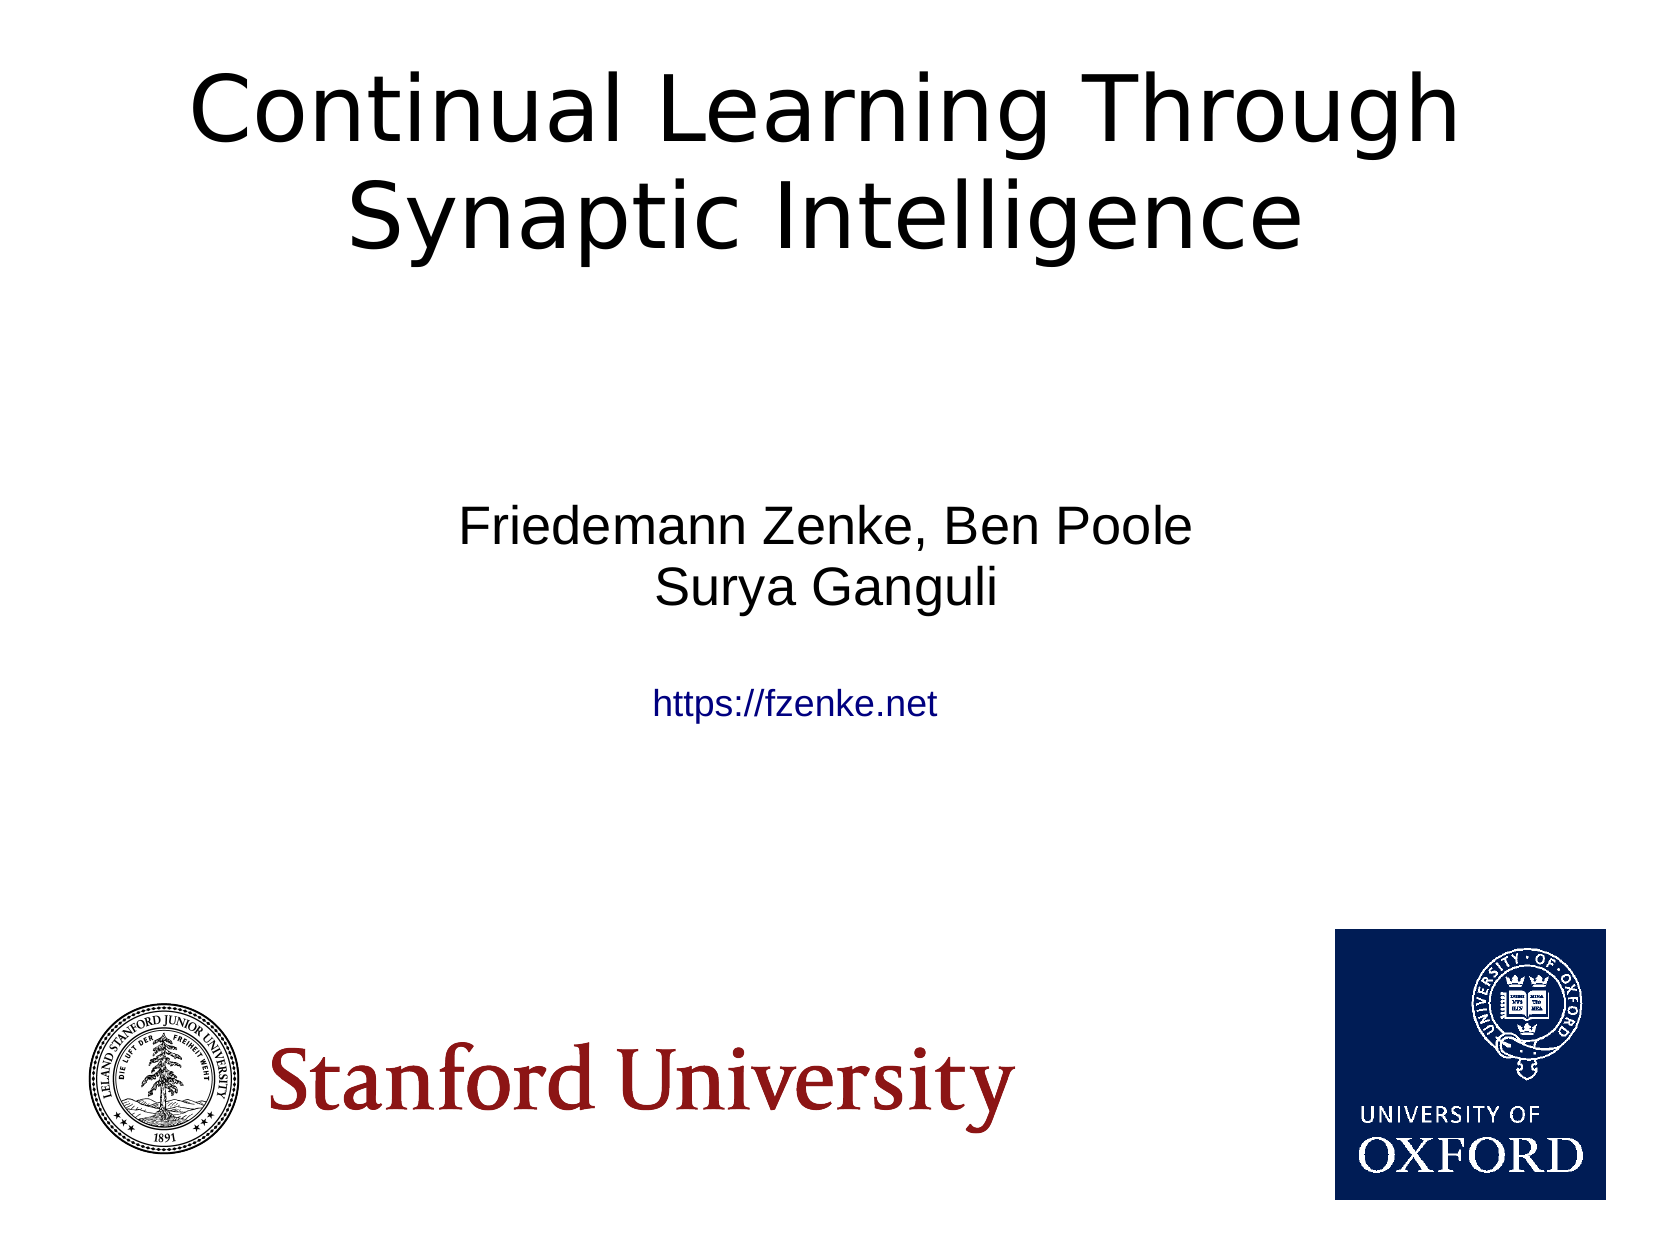

# Continual Learning Through Synaptic Intelligence
Friedemann Zenke, Ben Poole
Surya Ganguli
https://fzenke.net